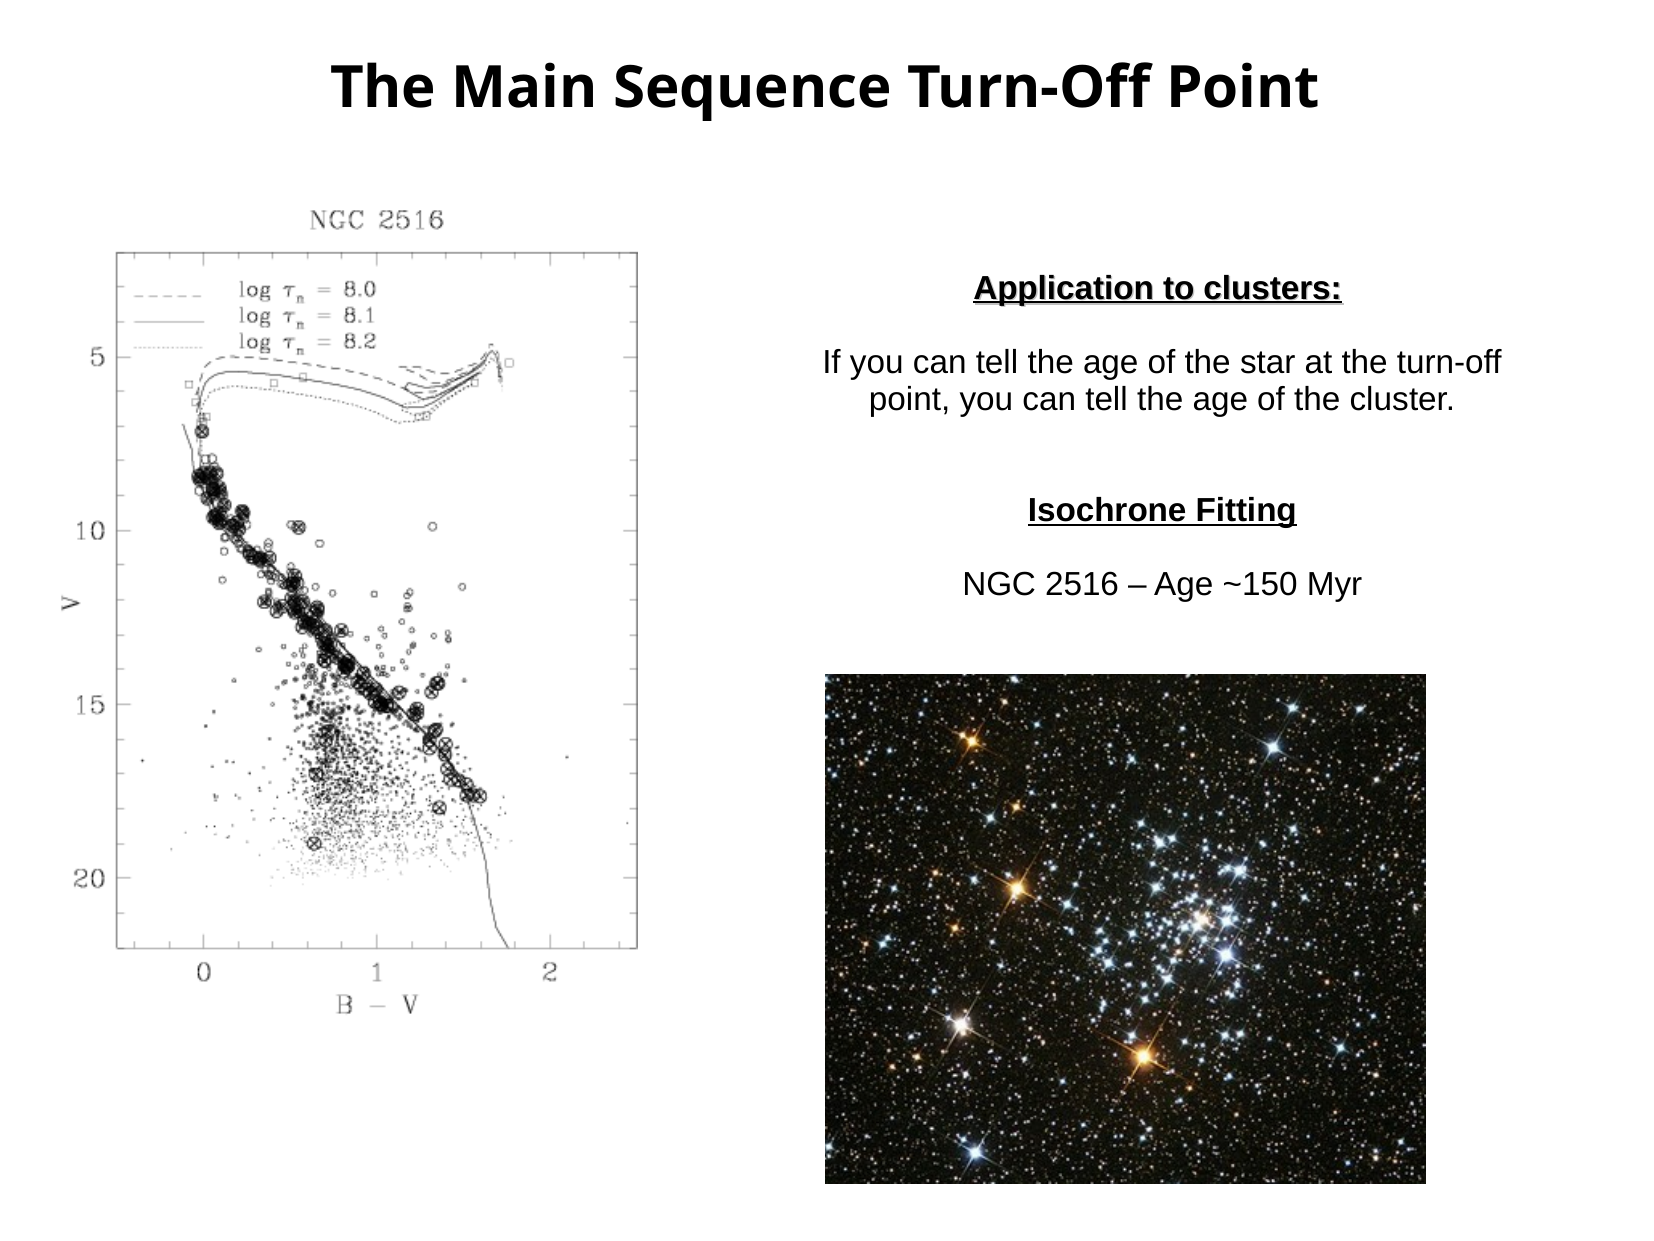

The Main Sequence Turn-Off Point
Application to clusters:
If you can tell the age of the star at the turn-off point, you can tell the age of the cluster.
Isochrone Fitting
NGC 2516 – Age ~150 Myr